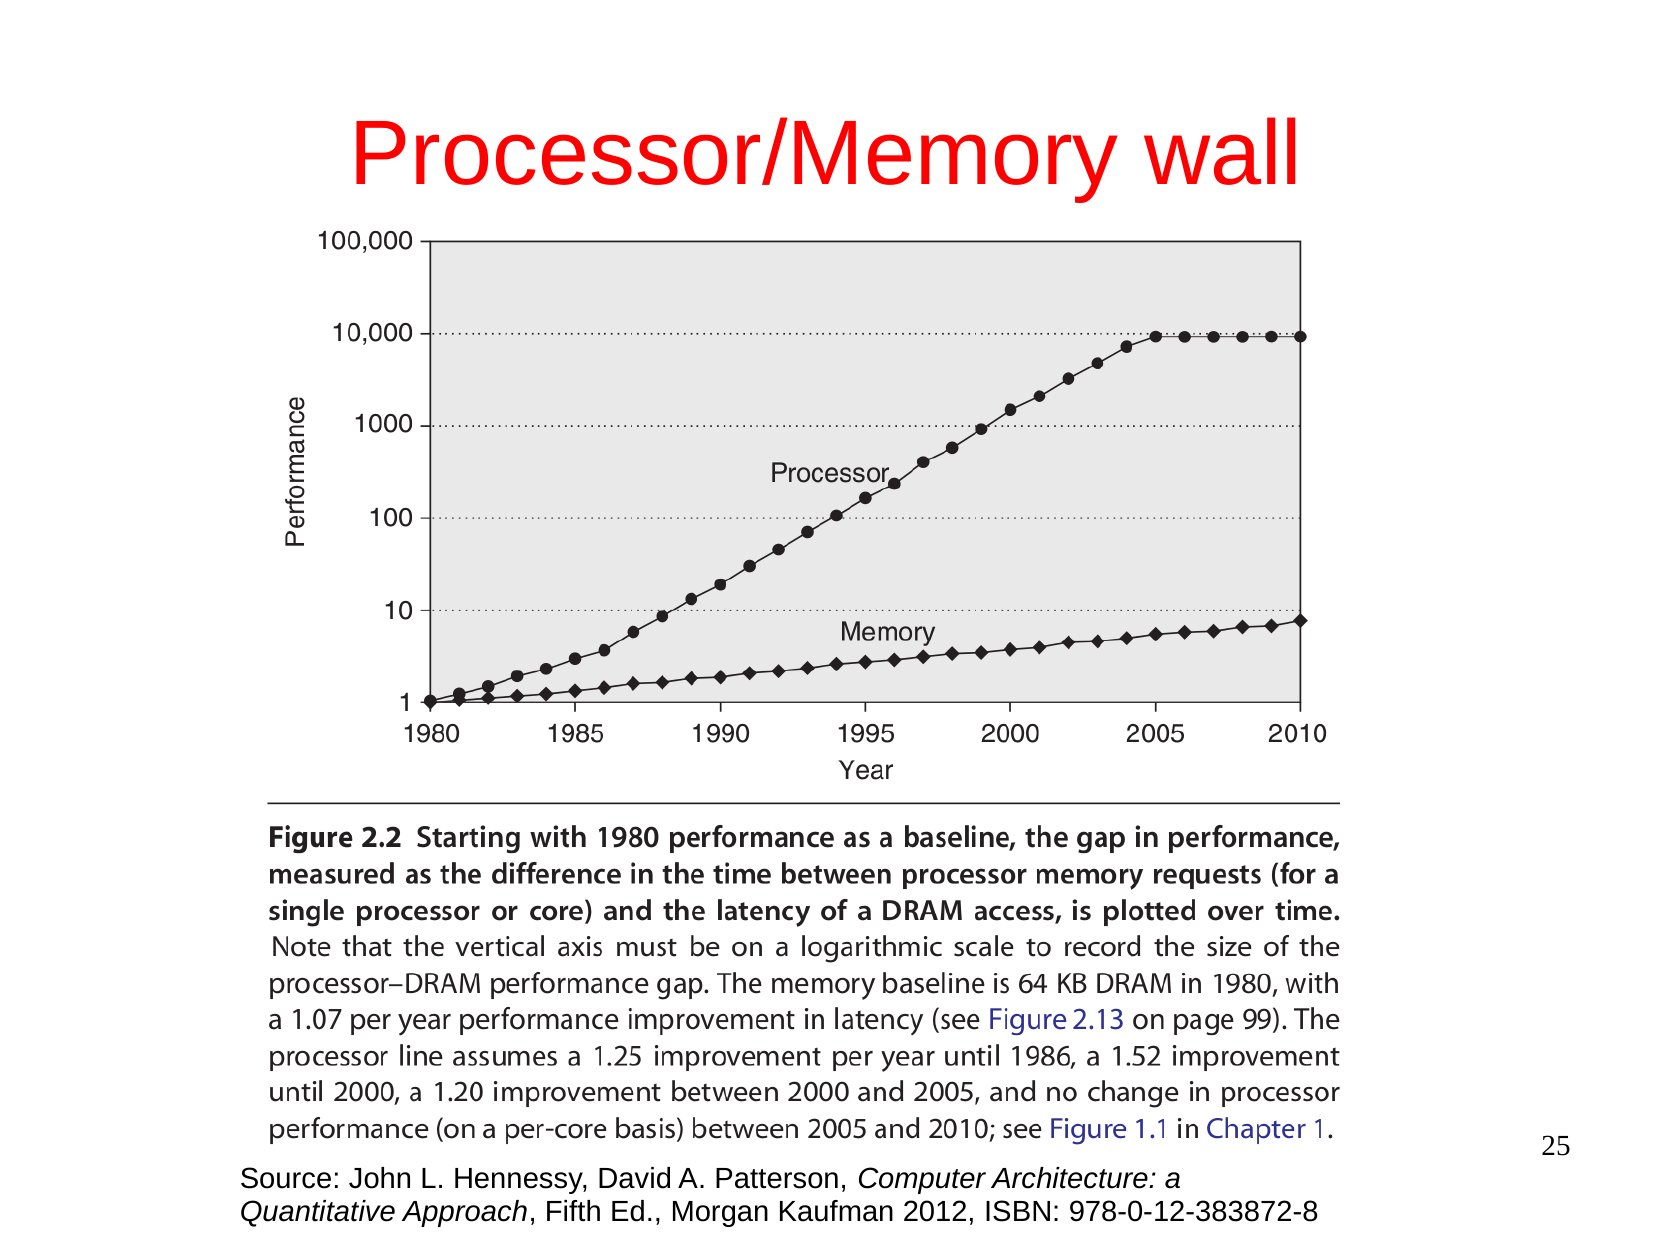

# Processor/Memory wall
High Performance Computing
25
Source: John L. Hennessy, David A. Patterson, Computer Architecture: a Quantitative Approach, Fifth Ed., Morgan Kaufman 2012, ISBN: 978-0-12-383872-8